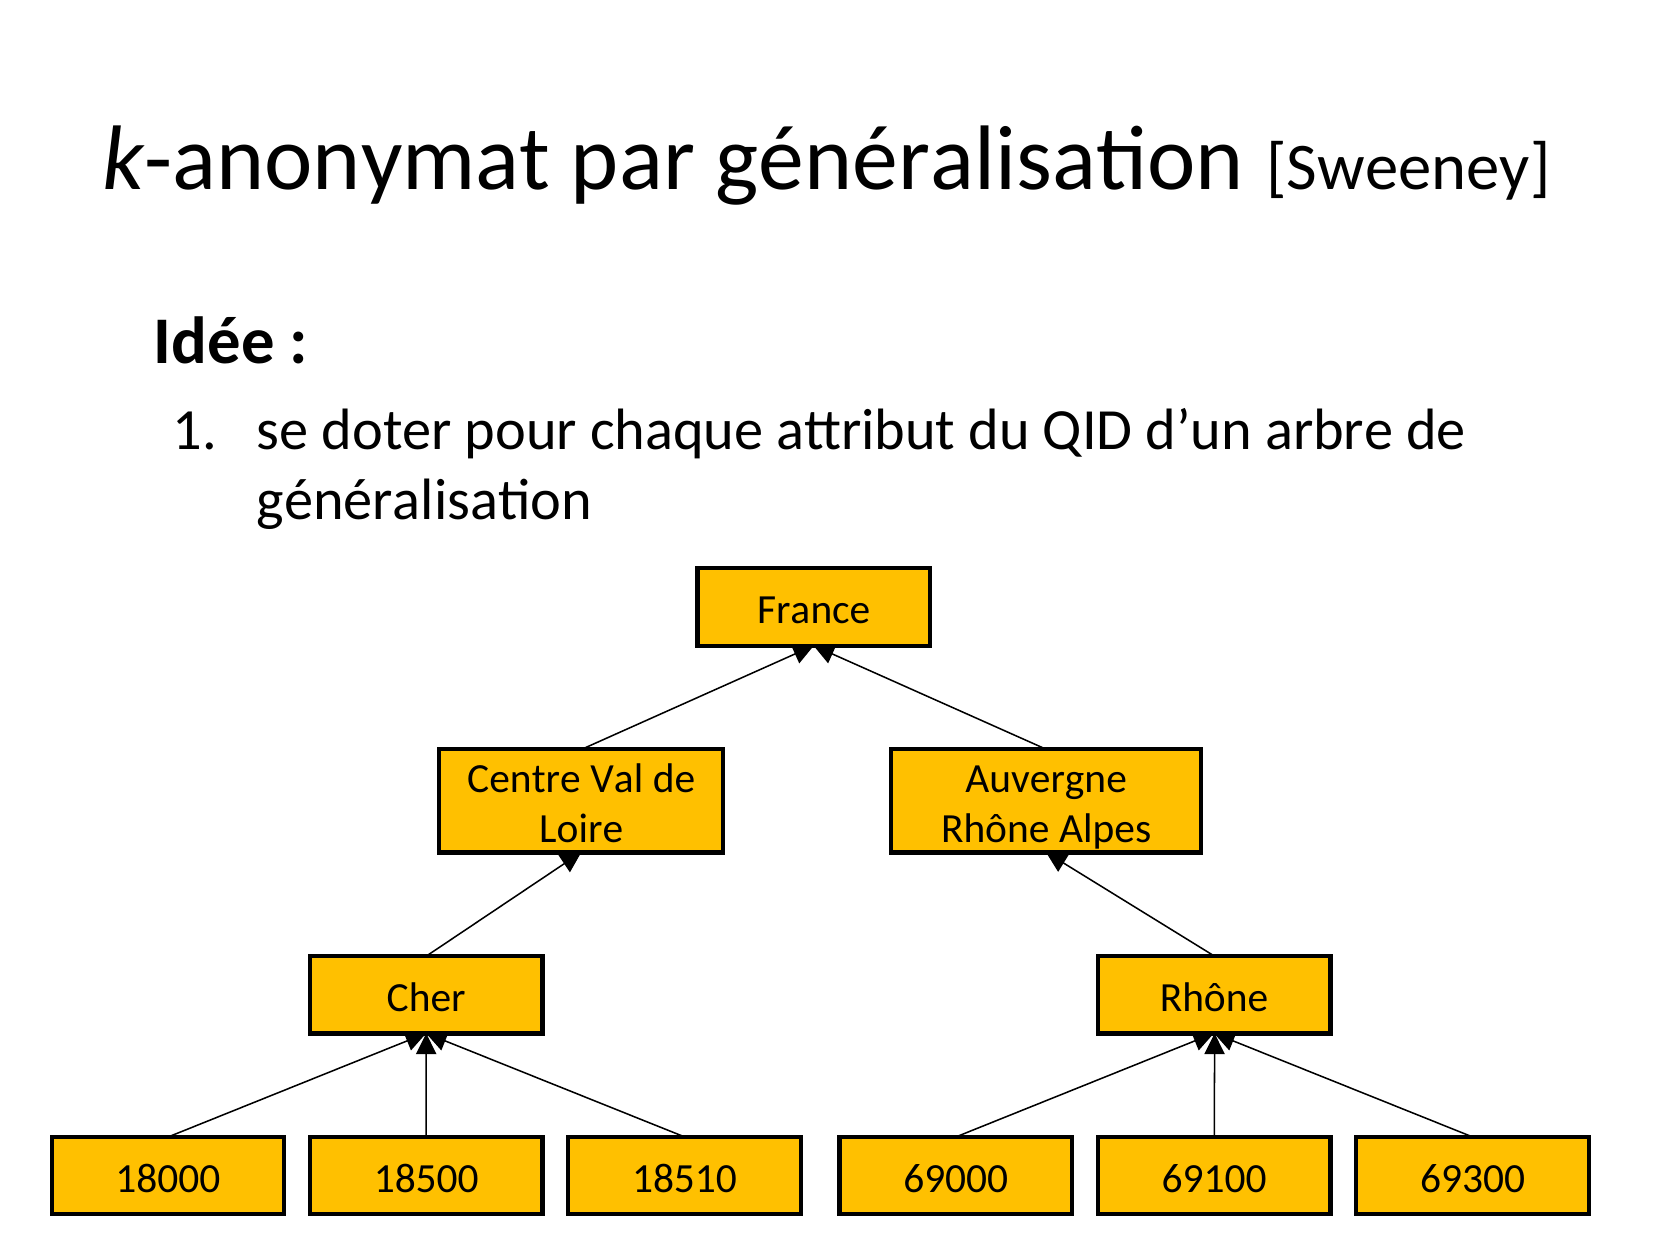

k-anonymat par généralisation [Sweeney]
	Idée :
se doter pour chaque attribut du QID d’un arbre de généralisation
France
Centre Val de Loire
Auvergne
Rhône Alpes
Cher
Rhône
18000
18500
18510
69000
69100
69300